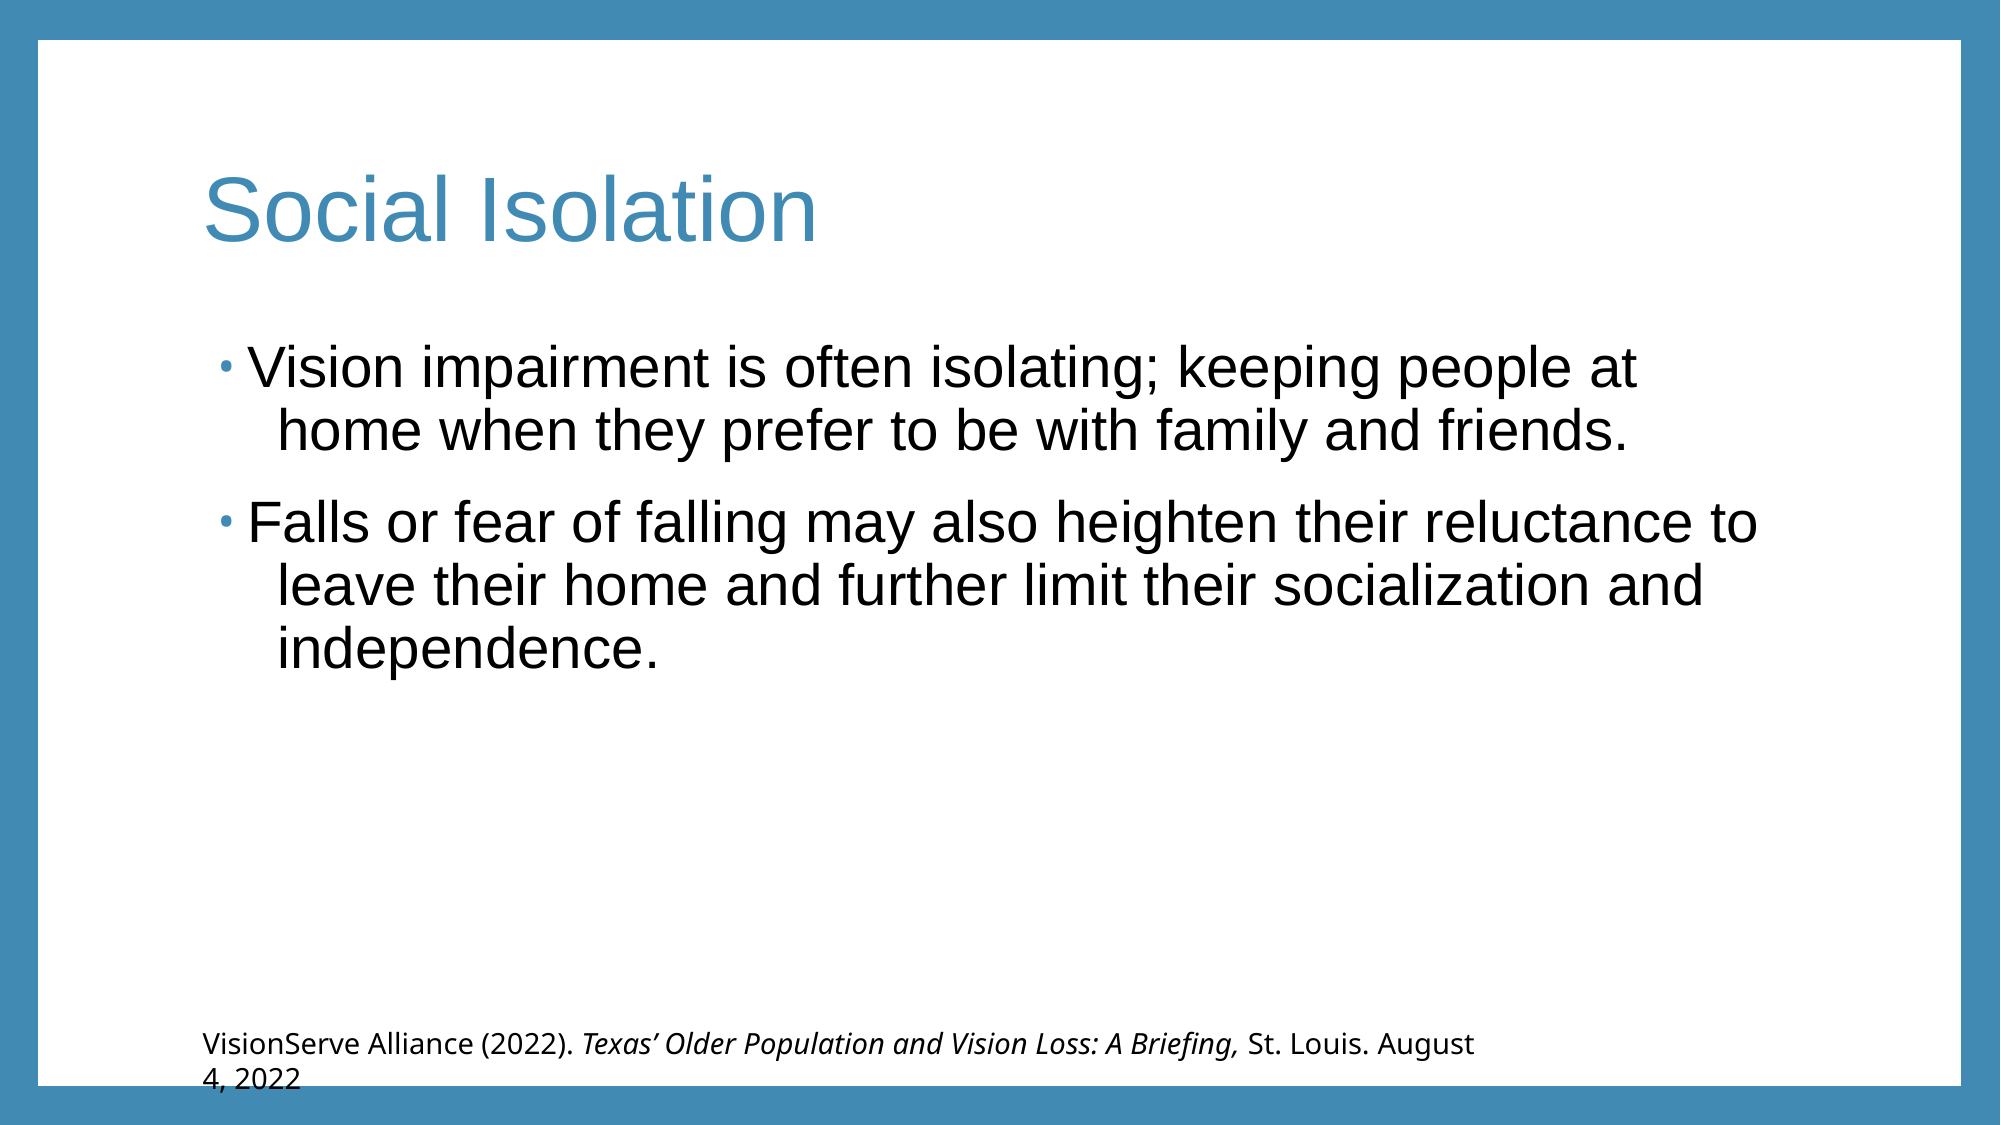

# Social Isolation
Vision impairment is often isolating; keeping people at home when they prefer to be with family and friends.
Falls or fear of falling may also heighten their reluctance to leave their home and further limit their socialization and independence.
VisionServe Alliance (2022). Texas’ Older Population and Vision Loss: A Briefing, St. Louis. August 4, 2022